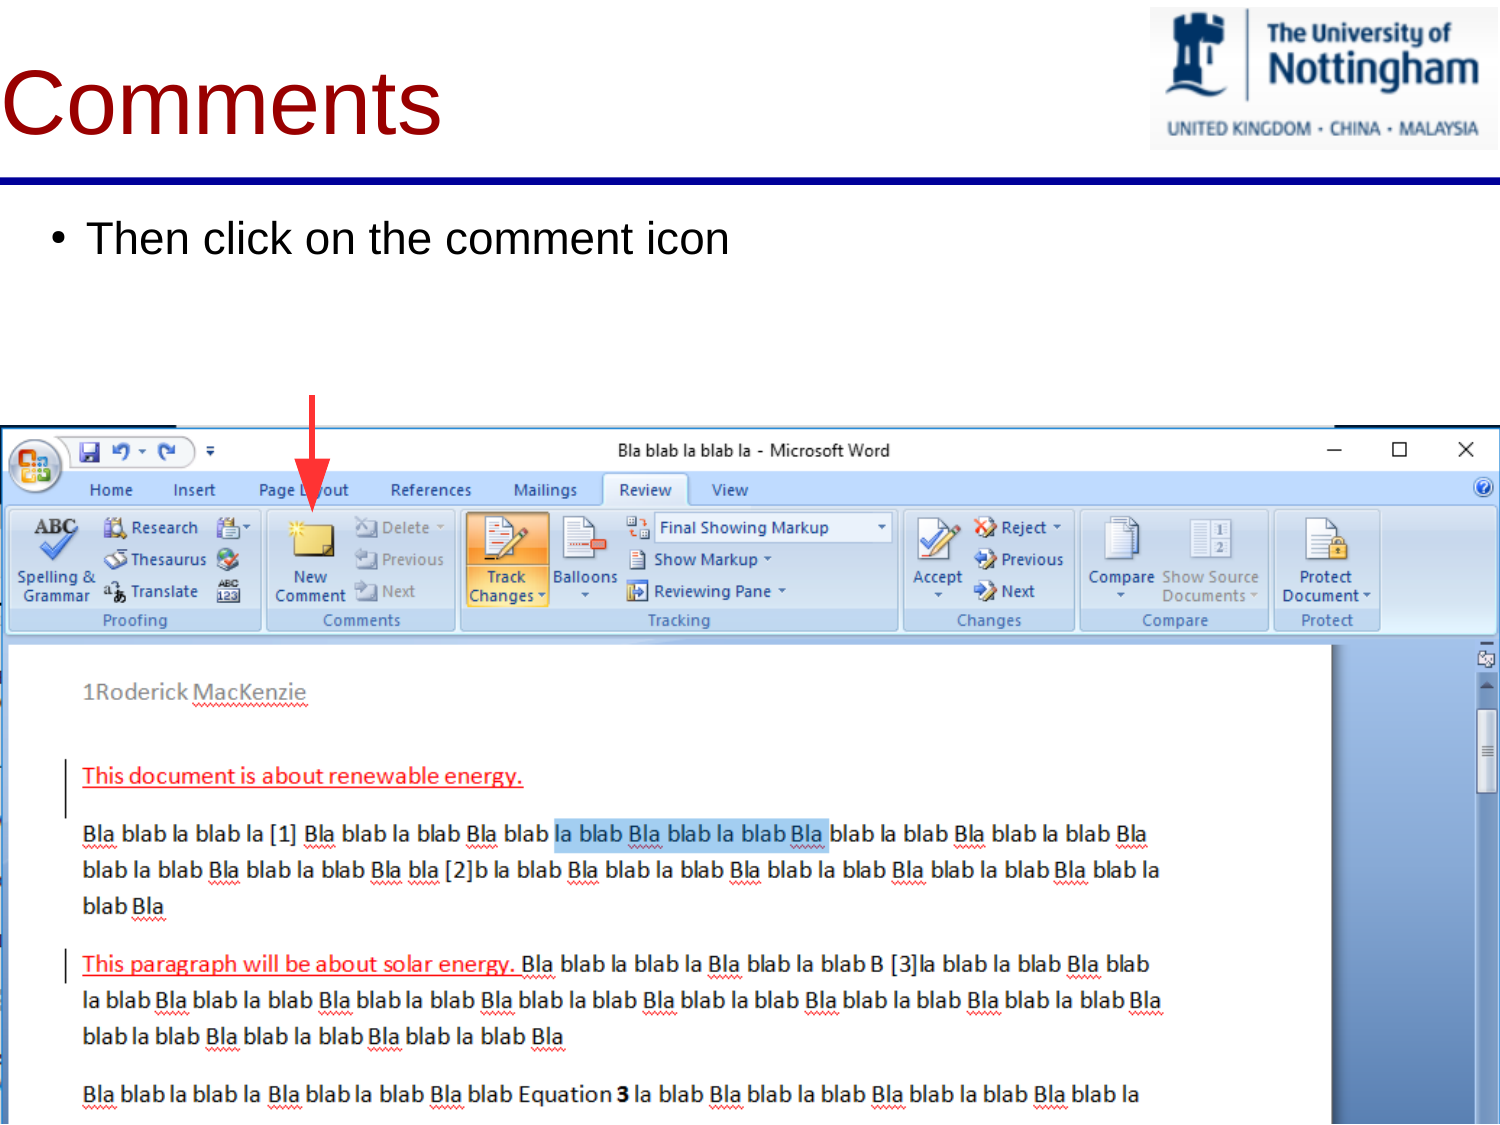

# Comments
Then click on the comment icon